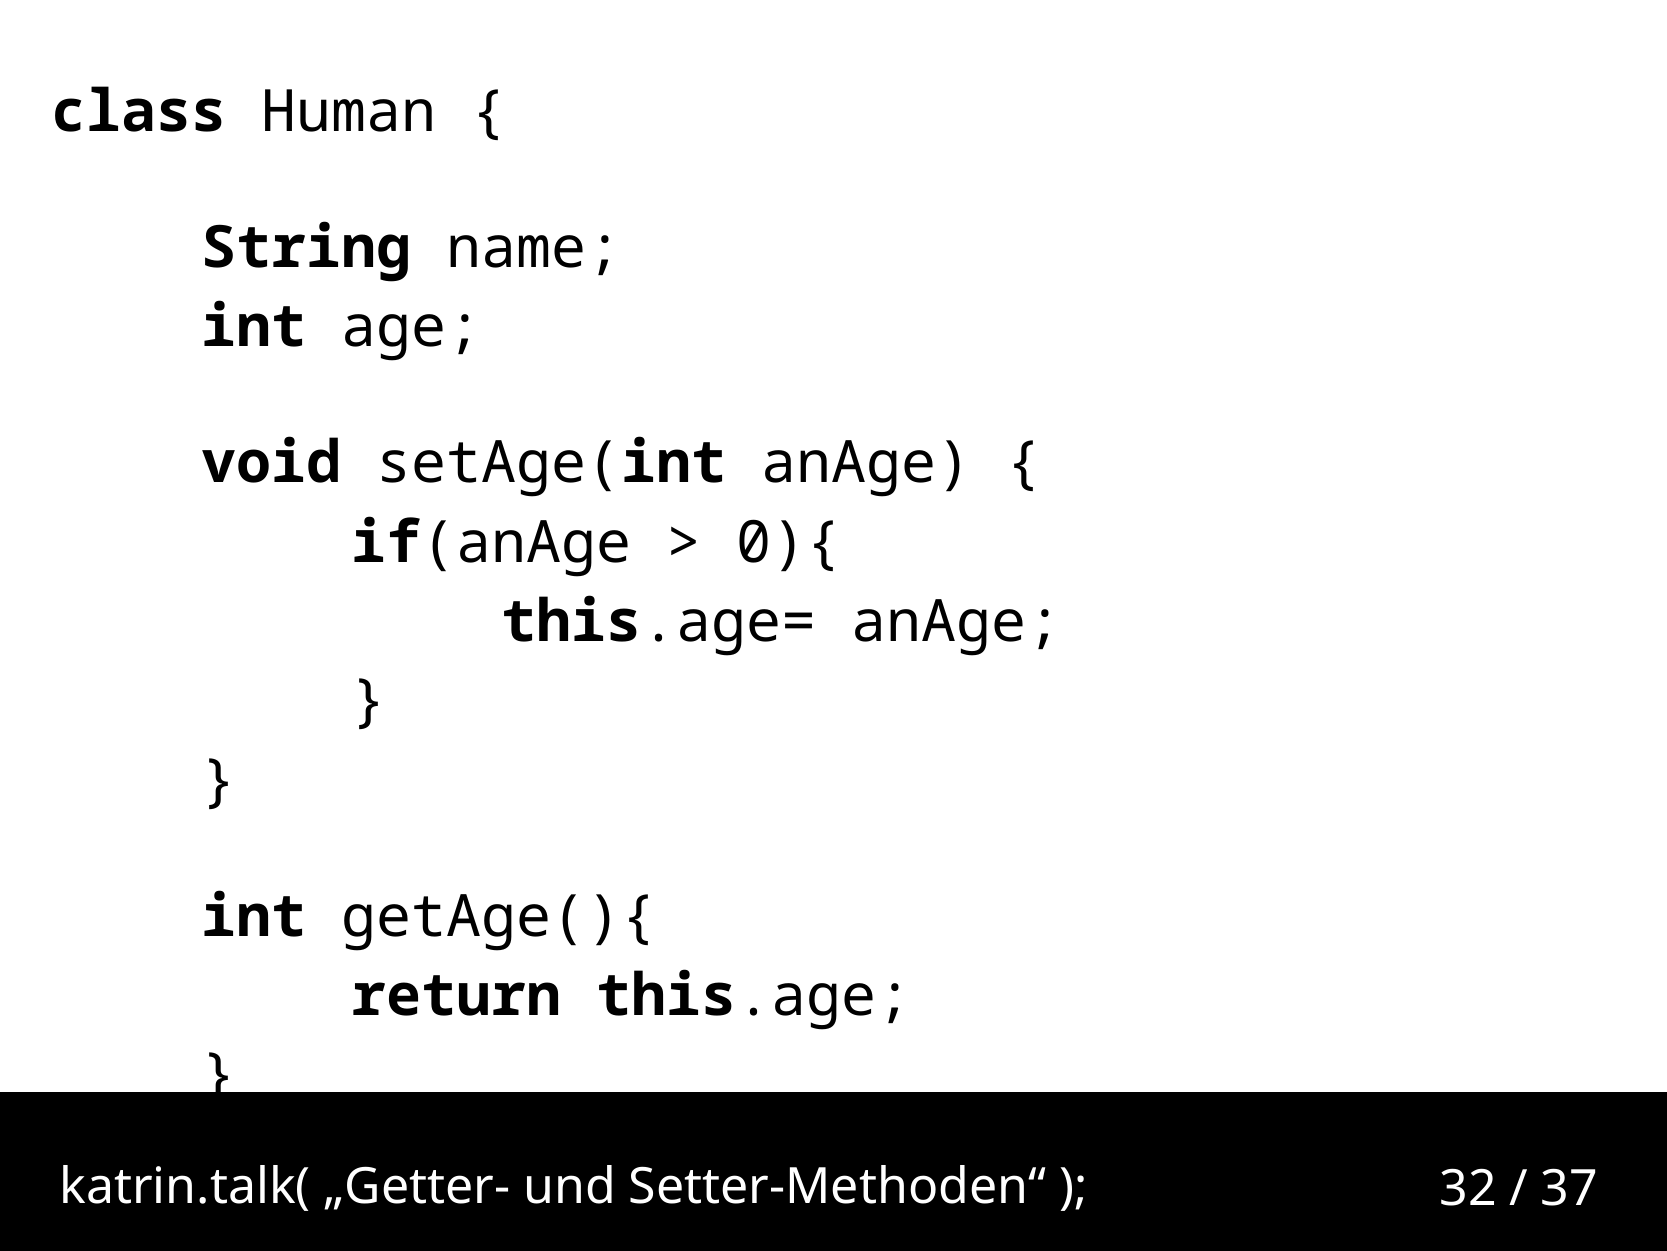

class Human {
	String name;
	int age;
	void setAge(int anAge) {
		if(anAge > 0){
			this.age= anAge;
		}
	}
	int getAge(){
		return this.age;
	}
}
katrin.talk( „Getter- und Setter-Methoden“ );
32